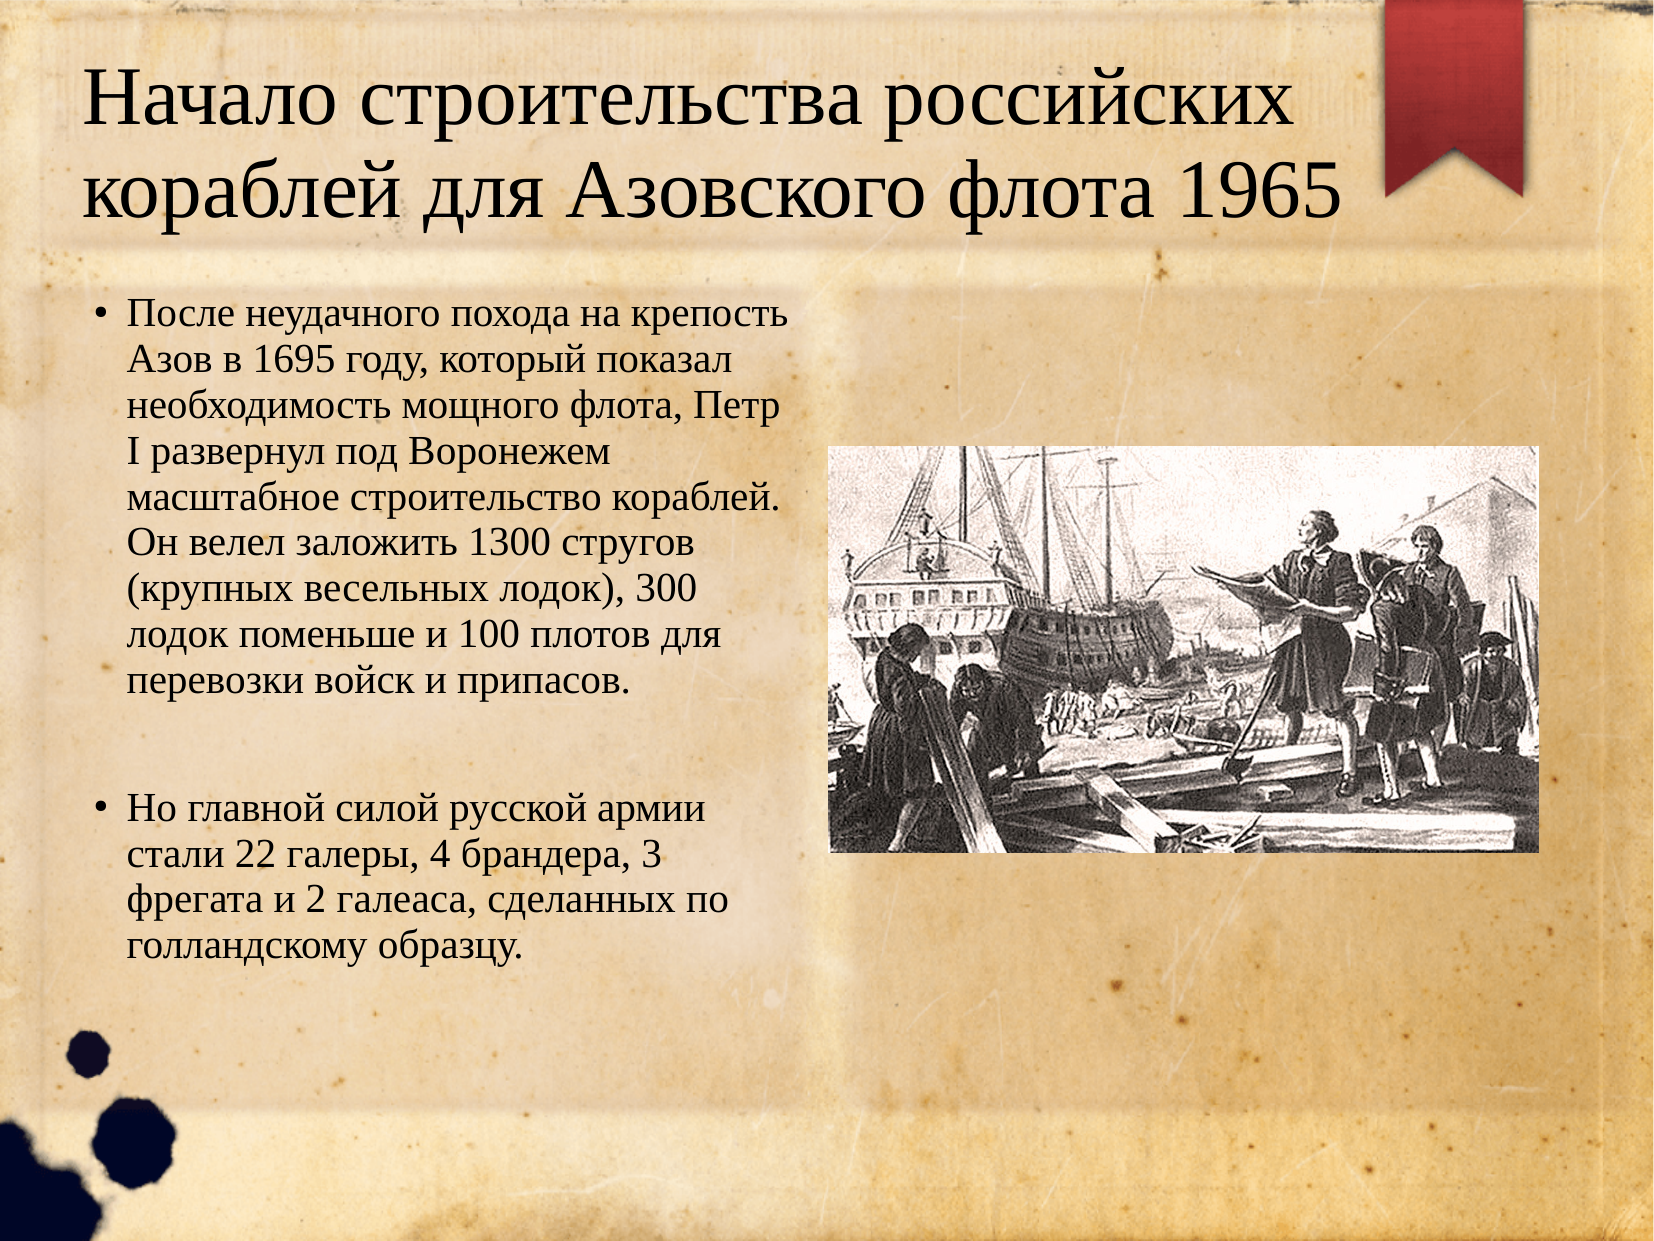

# Начало строительства российских кораблей для Азовского флота 1965
После неудачного похода на крепость Азов в 1695 году, который показал необходимость мощного флота, Петр I развернул под Воронежем масштабное строительство кораблей. Он велел заложить 1300 стругов (крупных весельных лодок), 300 лодок поменьше и 100 плотов для перевозки войск и припасов.
Но главной силой русской армии стали 22 галеры, 4 брандера, 3 фрегата и 2 галеаса, сделанных по голландскому образцу.